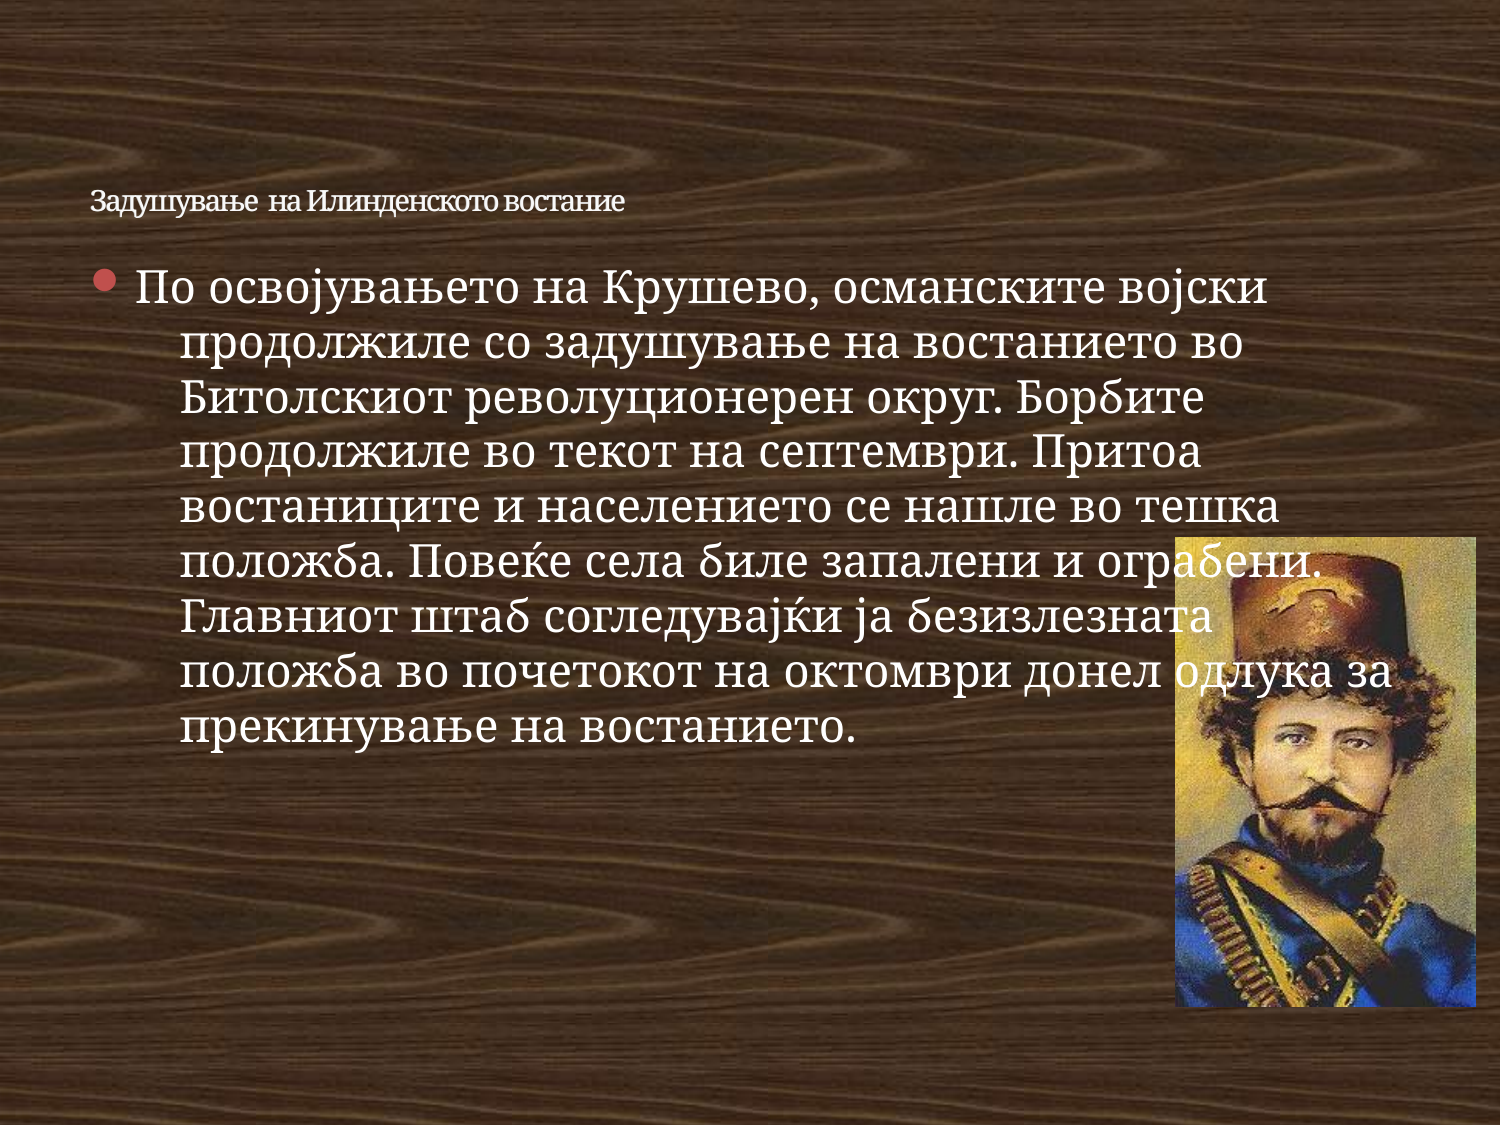

Задушување на Илинденското востание
# По освојувањето на Крушево, османските војски продолжиле со задушување на востанието во Битолскиот револуционерен округ. Борбите продолжиле во текот на септември. Притоа востаниците и населението се нашле во тешка положба. Повеќе села биле запалени и ограбени. Главниот штаб согледувајќи ја безизлезната положба во почетокот на октомври донел одлука за прекинување на востанието.